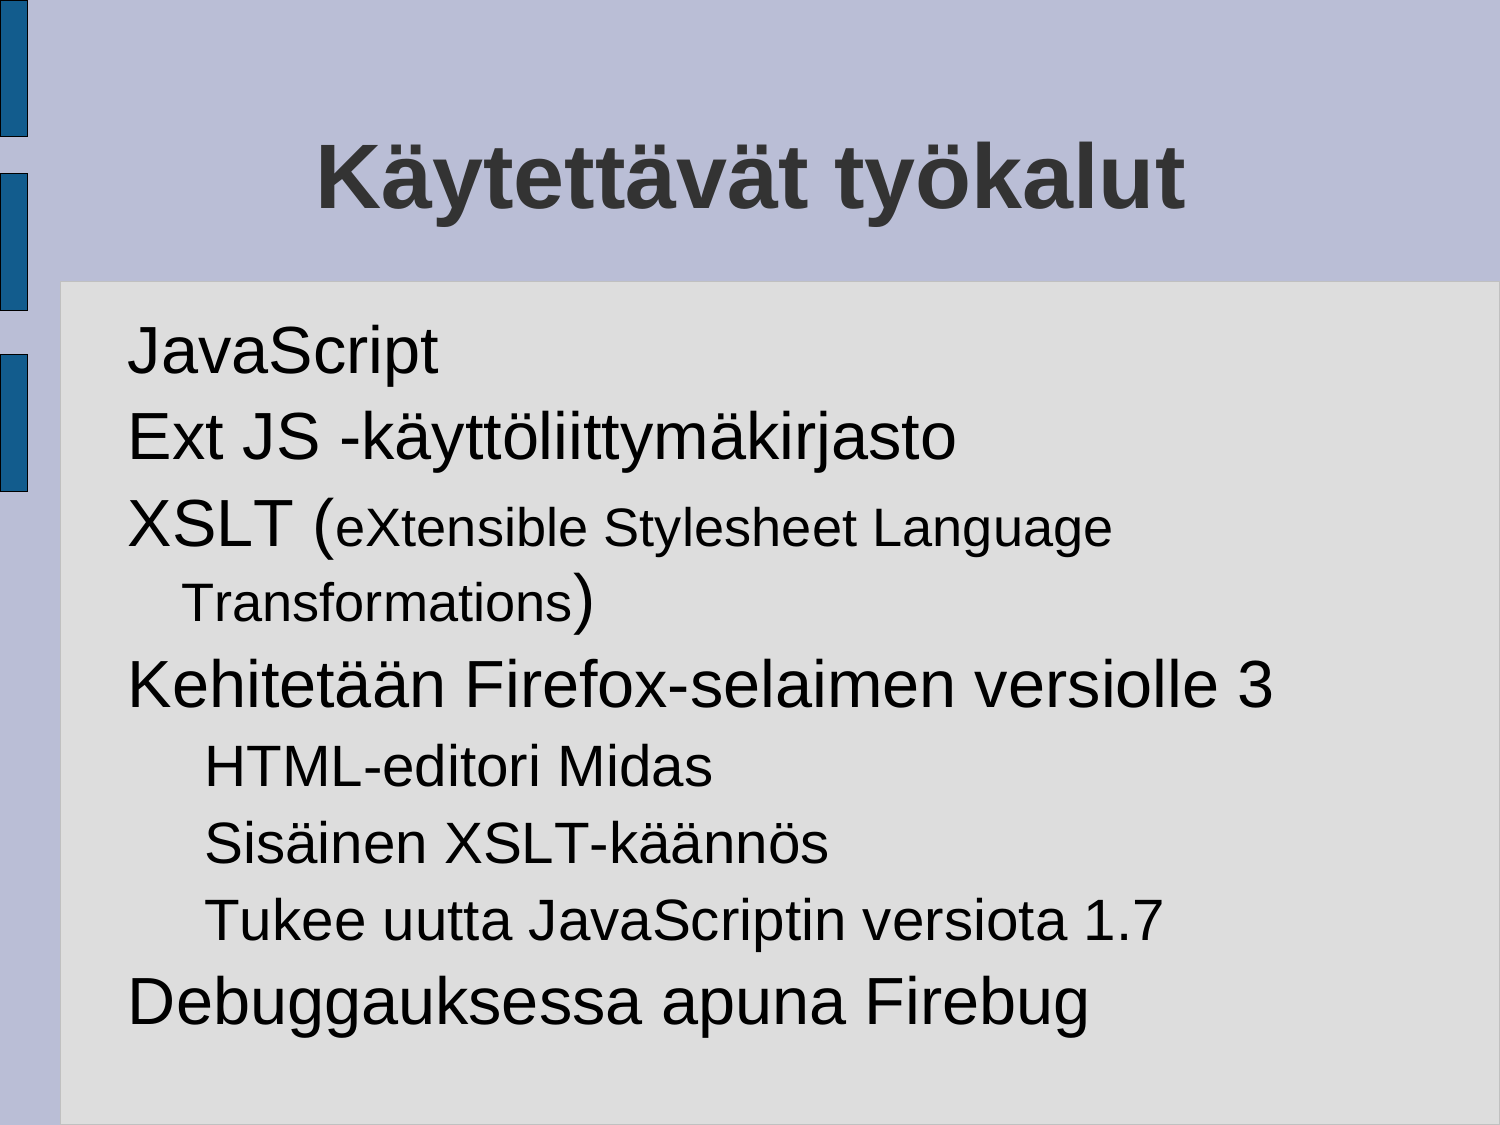

# Käytettävät työkalut
JavaScript
Ext JS -käyttöliittymäkirjasto
XSLT (eXtensible Stylesheet Language Transformations)
Kehitetään Firefox-selaimen versiolle 3
HTML-editori Midas
Sisäinen XSLT-käännös
Tukee uutta JavaScriptin versiota 1.7
Debuggauksessa apuna Firebug